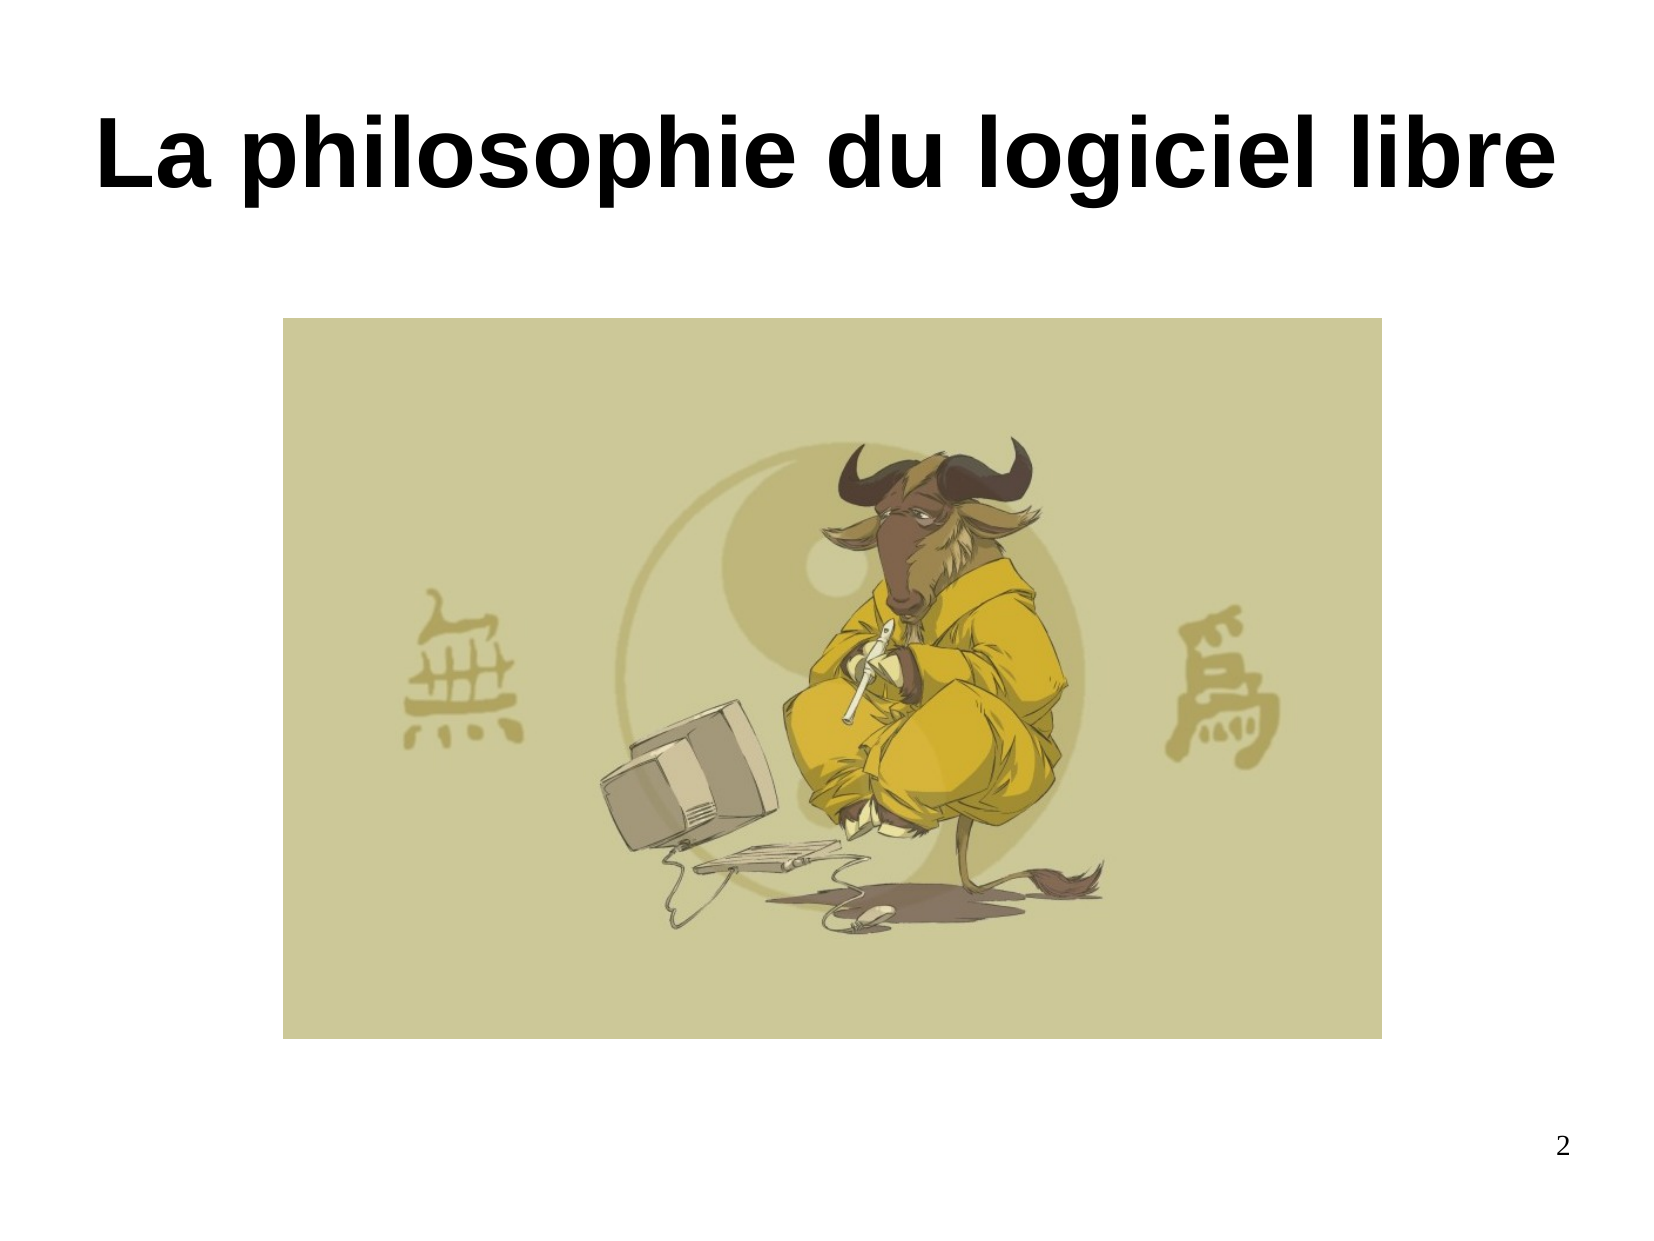

# La philosophie du logiciel libre
2